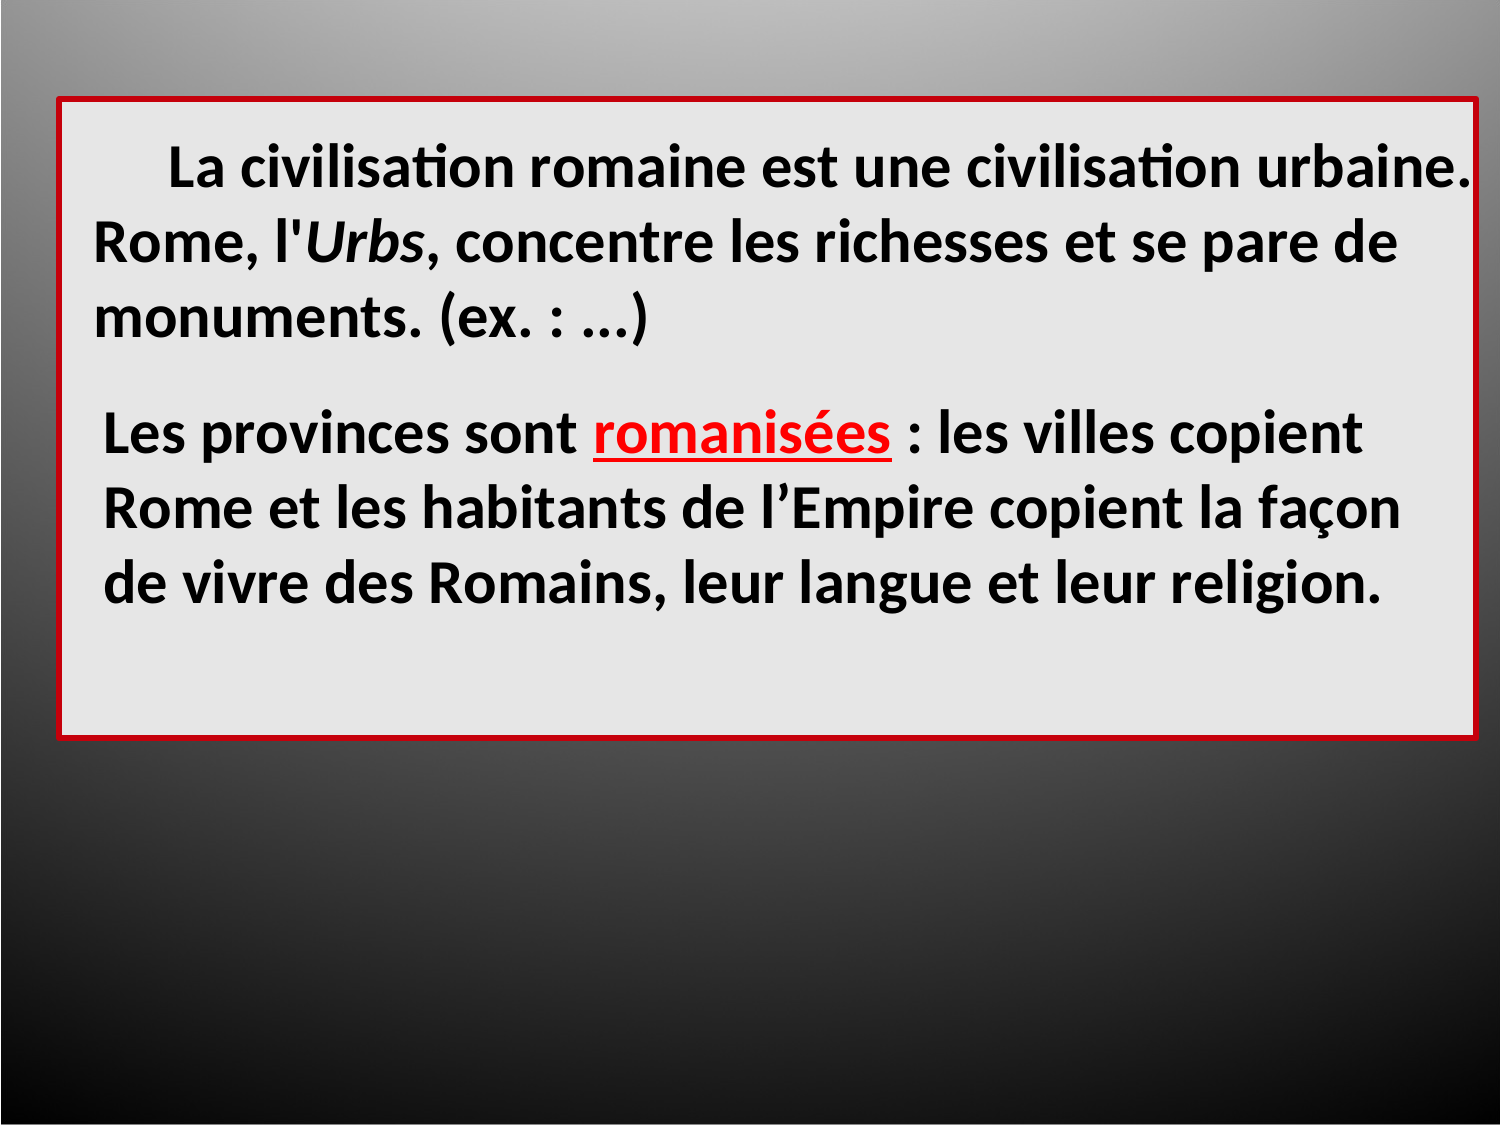

La civilisation romaine est une civilisation urbaine.
Rome, l'Urbs, concentre les richesses et se pare de monuments. (ex. : ...)
Les provinces sont romanisées : les villes copient Rome et les habitants de l’Empire copient la façon de vivre des Romains, leur langue et leur religion.